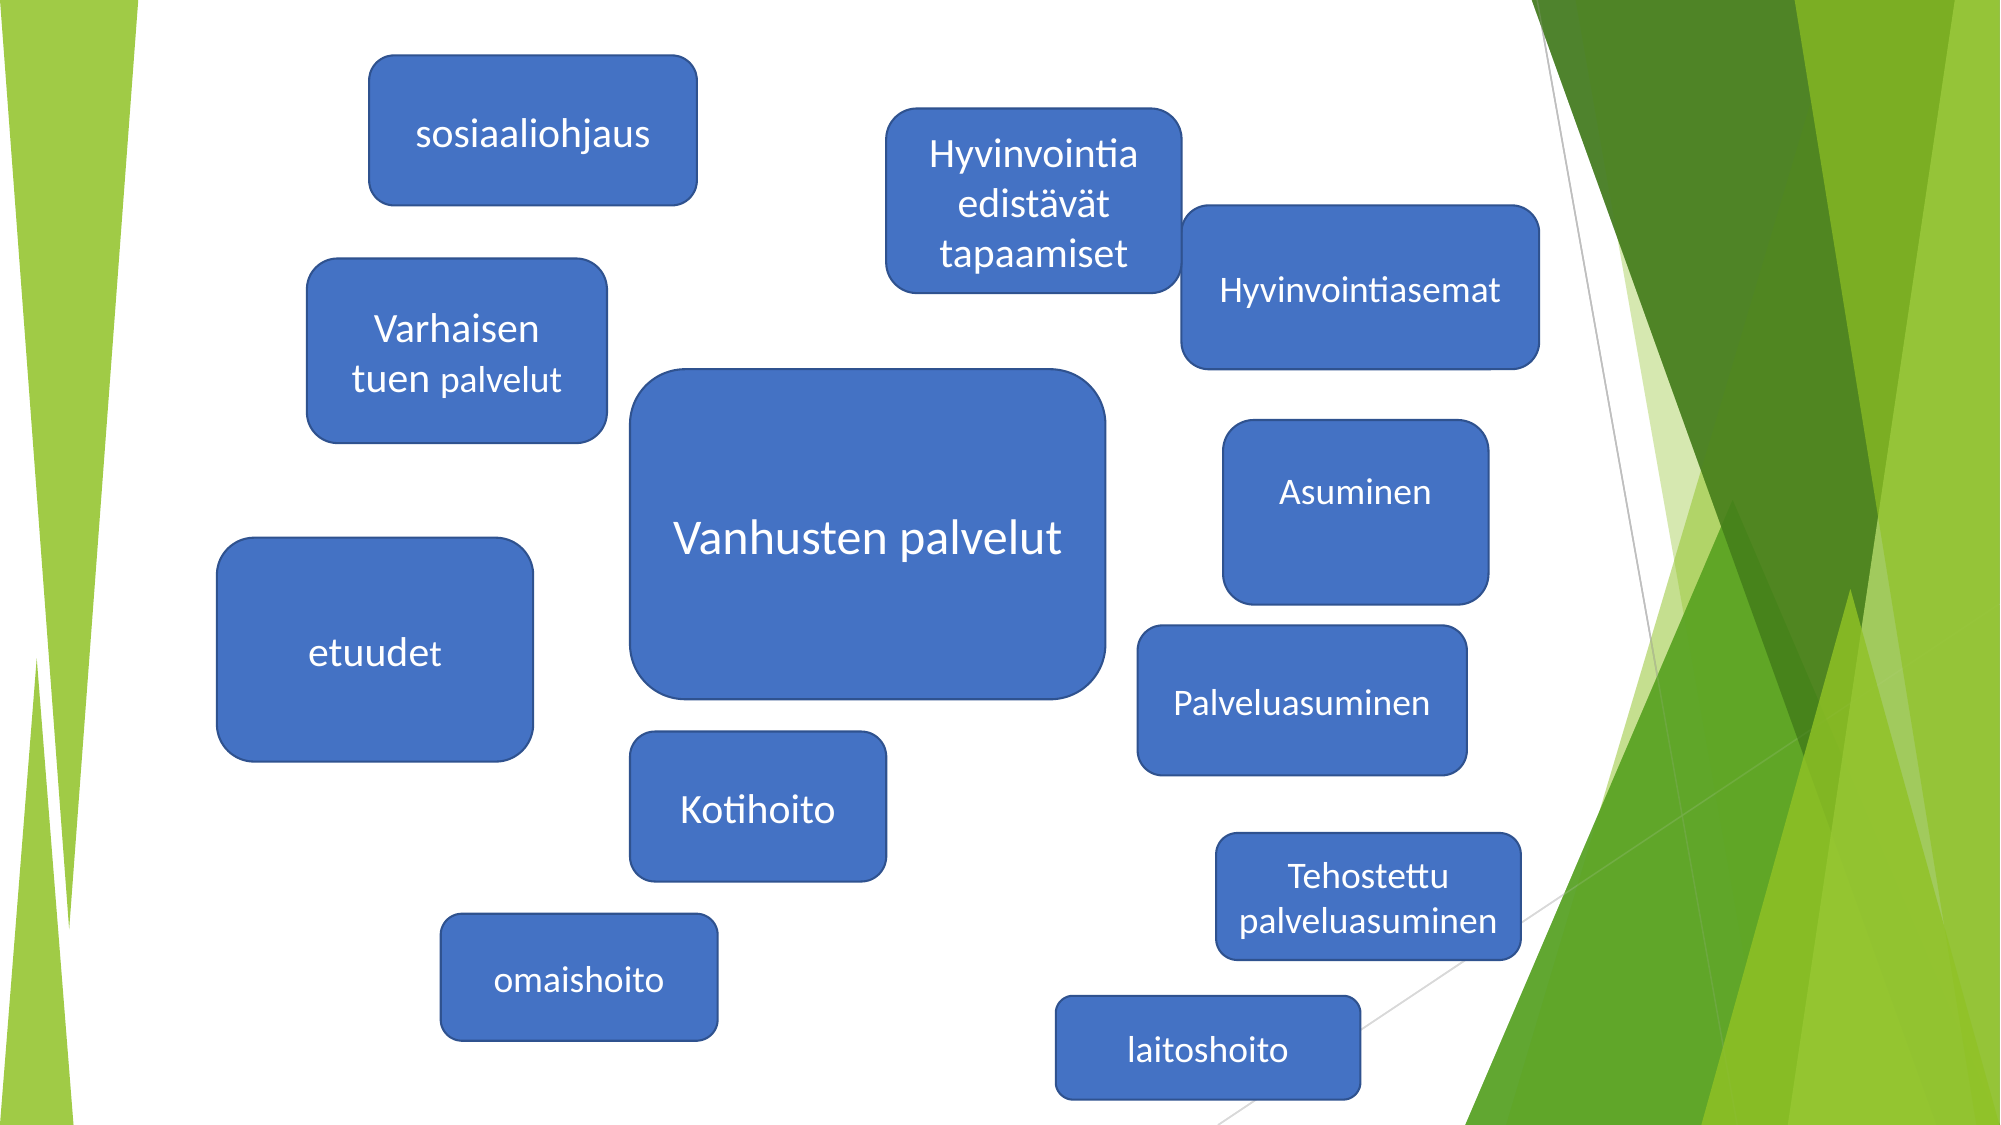

sosiaaliohjaus
Hyvinvointia edistävät tapaamiset
Hyvinvointiasemat
Varhaisen tuen palvelut
Vanhusten palvelut
Asuminen
etuudet
Palveluasuminen
Kotihoito
Tehostettu palveluasuminen
omaishoito
laitoshoito